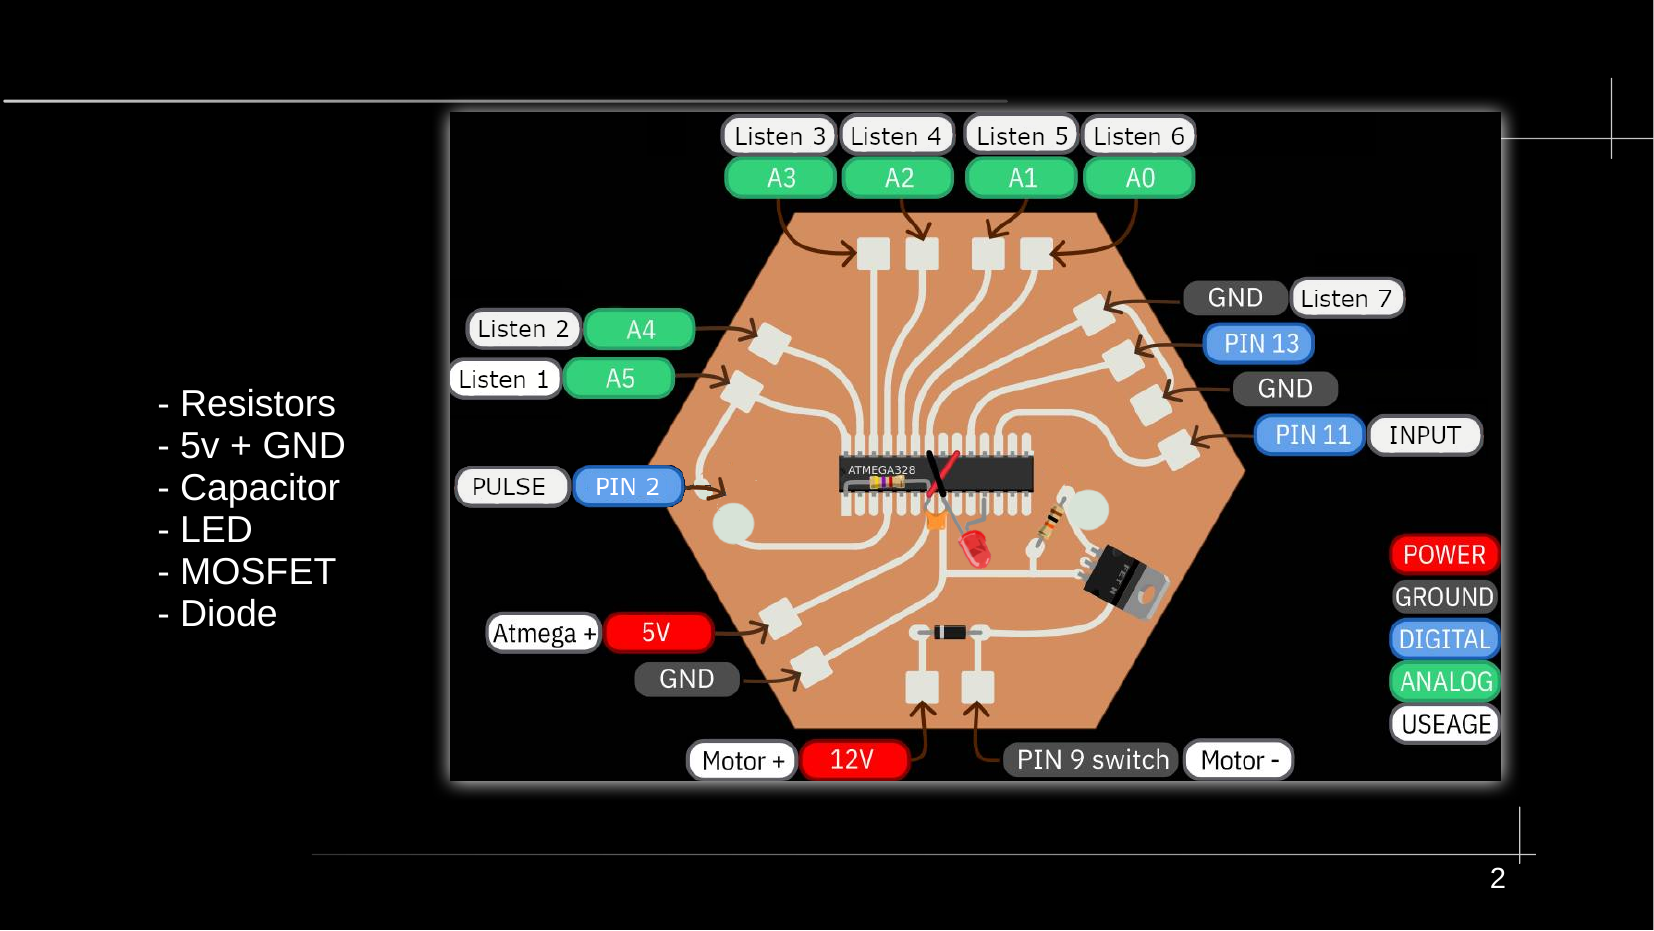

- Resistors
- 5v + GND
- Capacitor
- LED
- MOSFET
- Diode
2